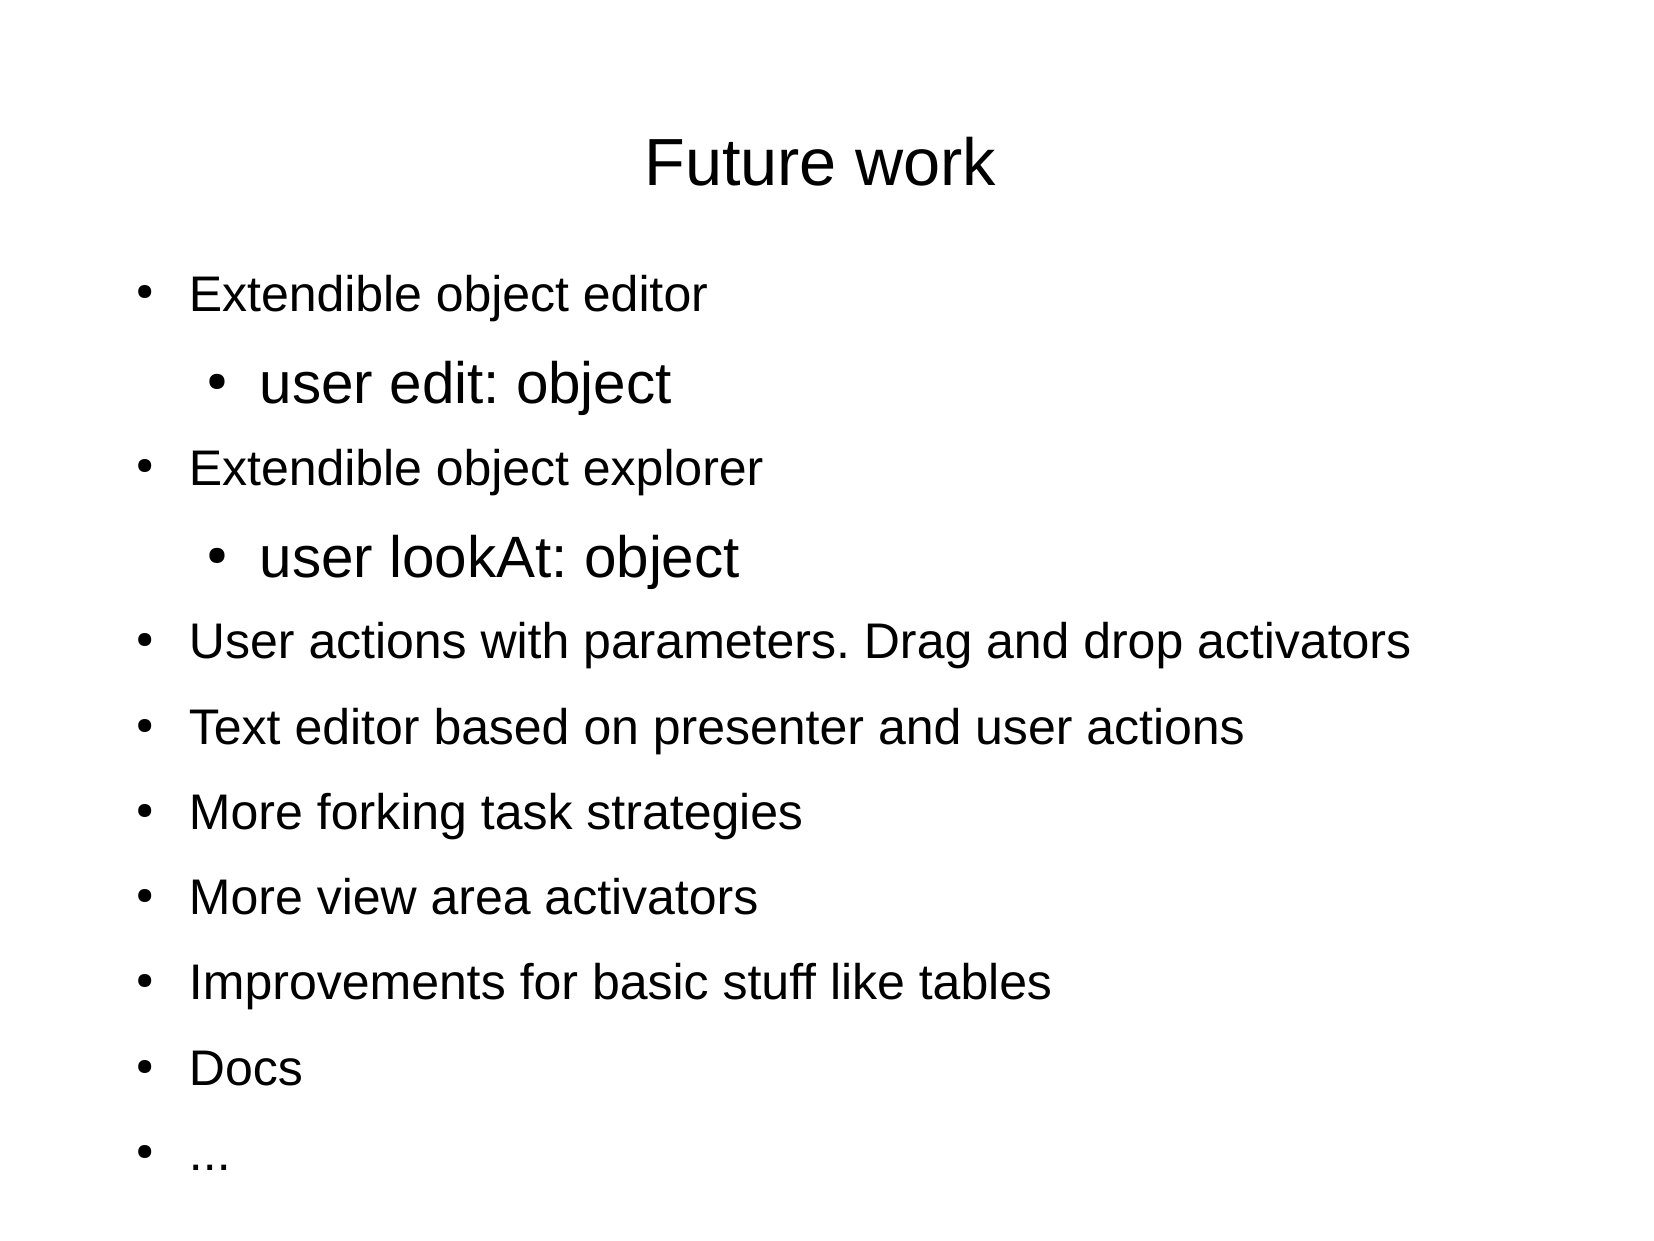

# Future work
Extendible object editor
user edit: object
Extendible object explorer
user lookAt: object
User actions with parameters. Drag and drop activators
Text editor based on presenter and user actions
More forking task strategies
More view area activators
Improvements for basic stuff like tables
Docs
...